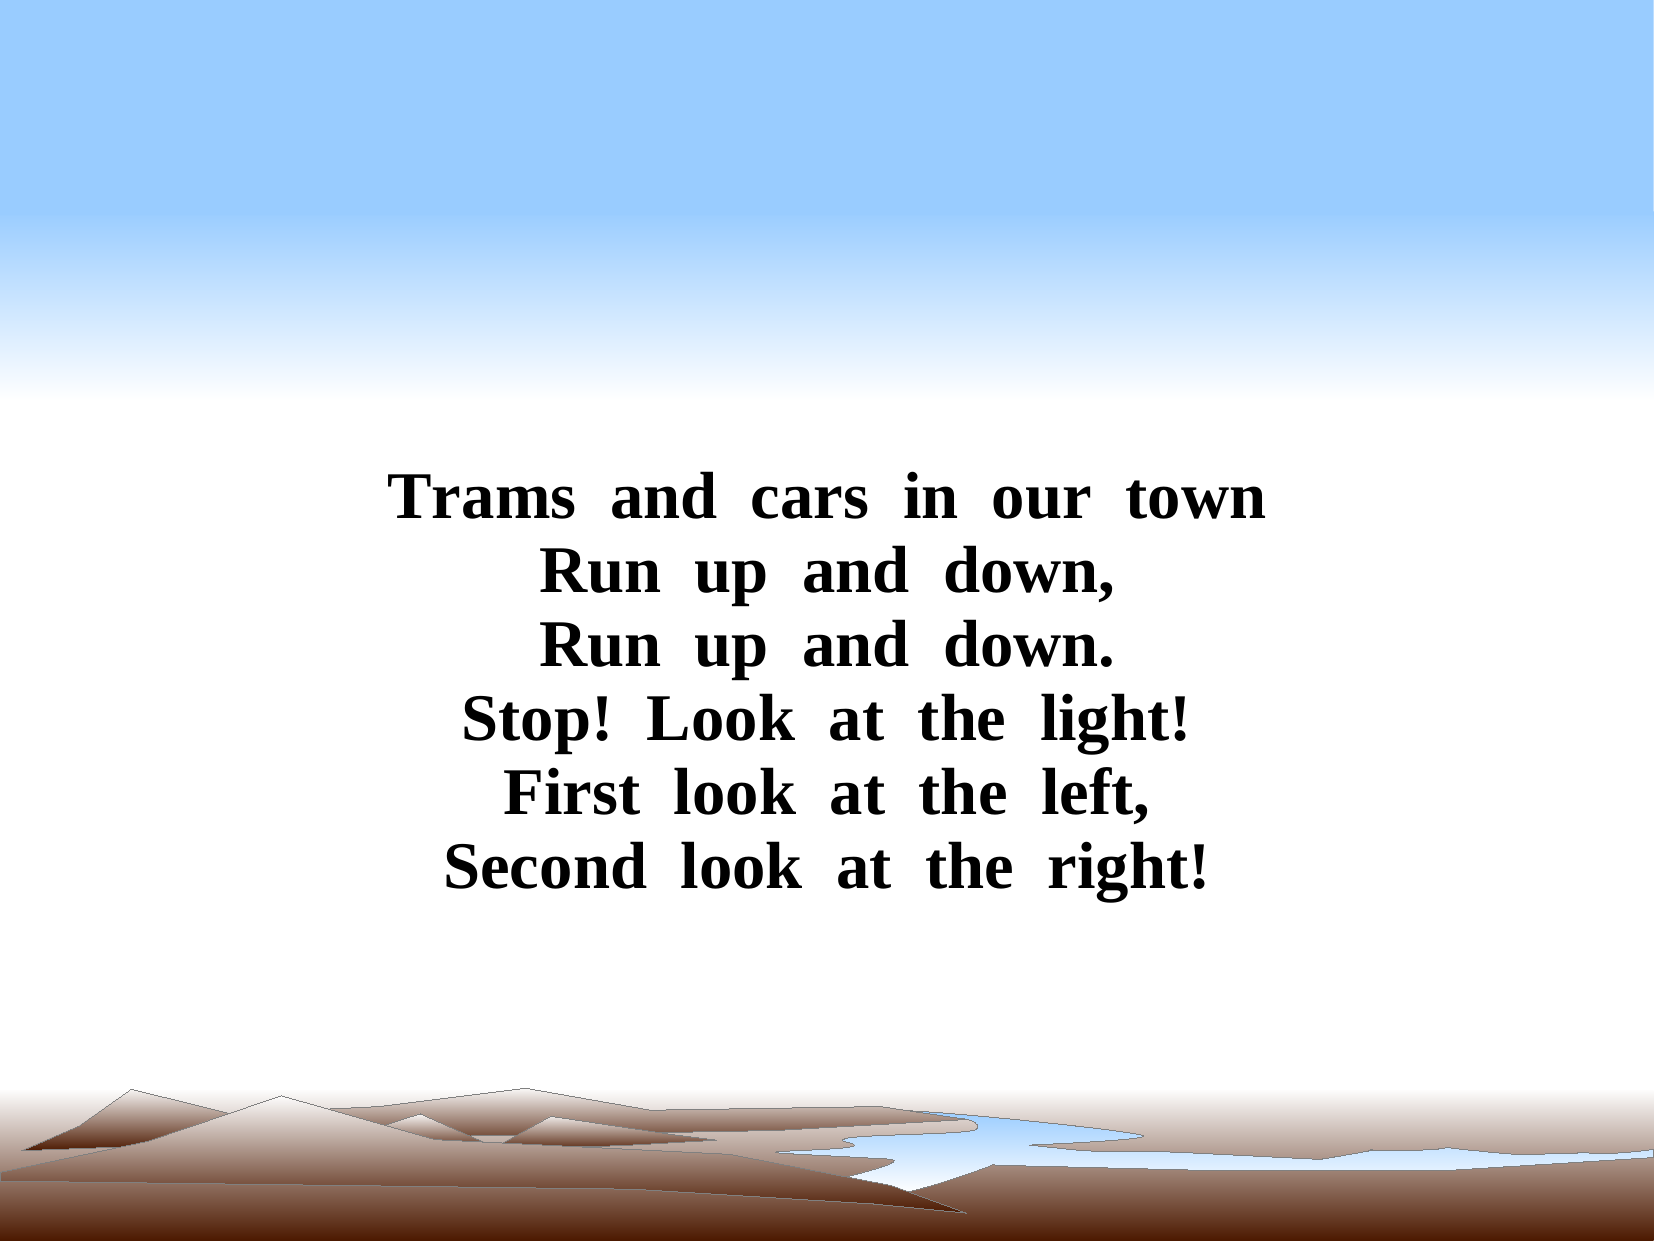

#
Trams and cars in our town
Run up and down,
Run up and down.
Stop! Look at the light!
First look at the left,
Second look at the right!